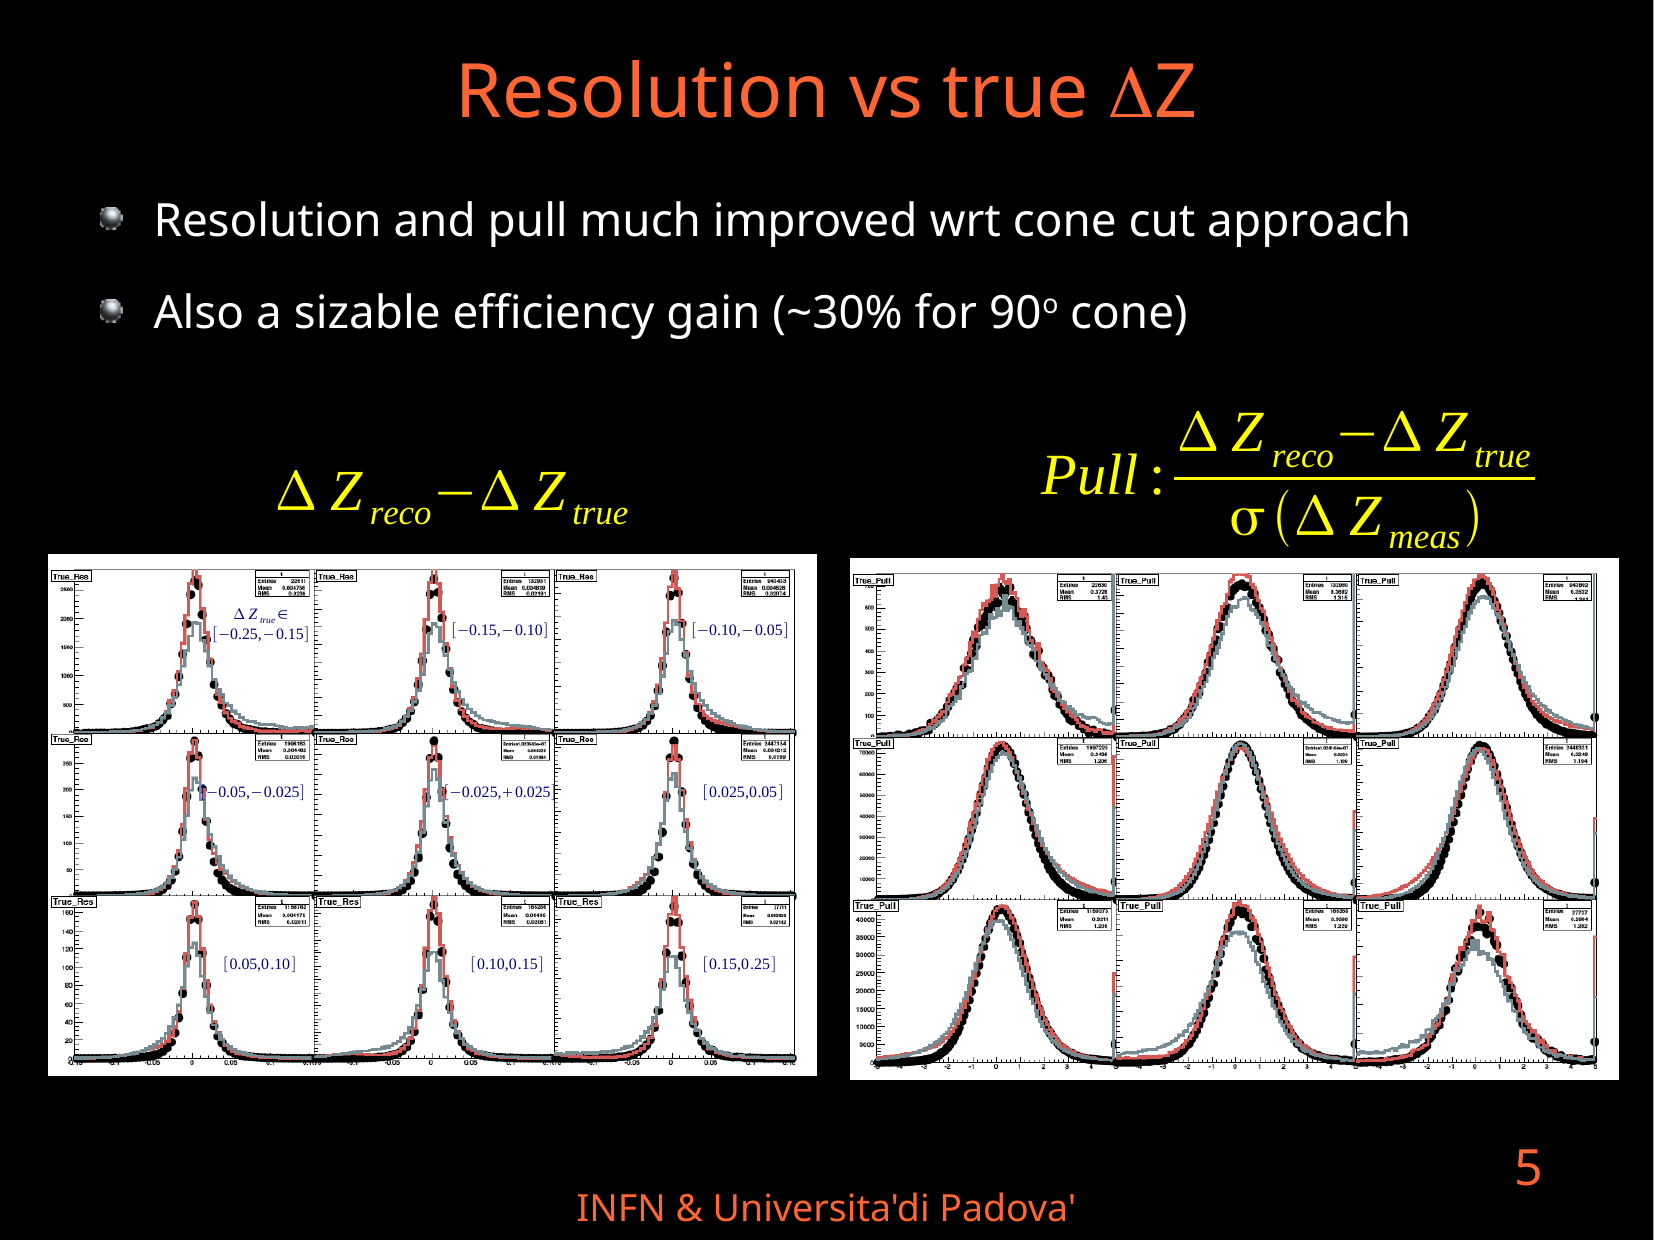

# Resolution vs true DZ
Resolution and pull much improved wrt cone cut approach
Also a sizable efficiency gain (~30% for 90o cone)